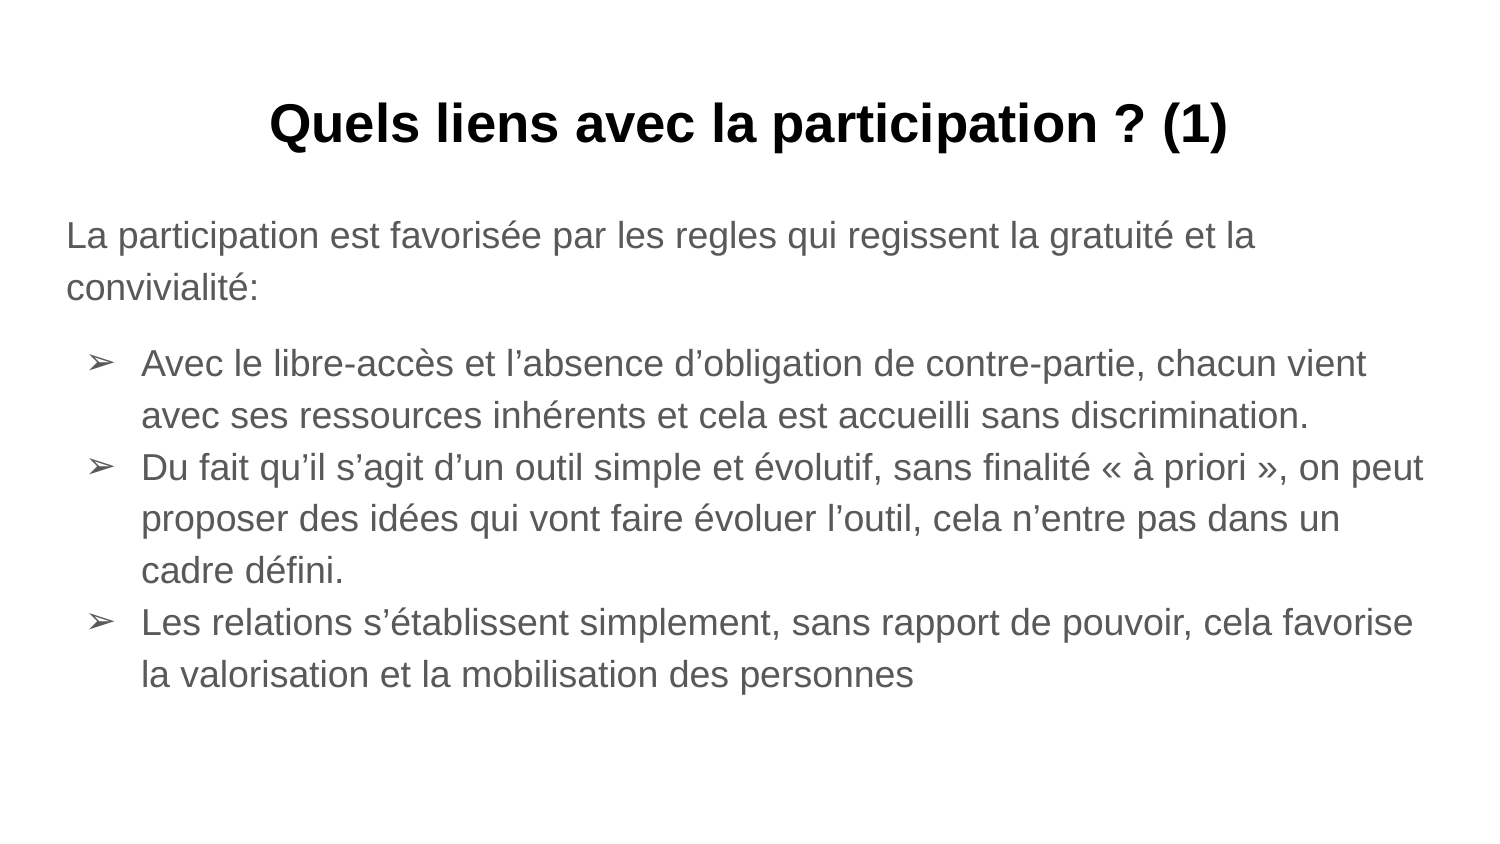

# Quels liens avec la participation ? (1)
La participation est favorisée par les regles qui regissent la gratuité et la convivialité:
Avec le libre-accès et l’absence d’obligation de contre-partie, chacun vient avec ses ressources inhérents et cela est accueilli sans discrimination.
Du fait qu’il s’agit d’un outil simple et évolutif, sans finalité « à priori », on peut proposer des idées qui vont faire évoluer l’outil, cela n’entre pas dans un cadre défini.
Les relations s’établissent simplement, sans rapport de pouvoir, cela favorise la valorisation et la mobilisation des personnes